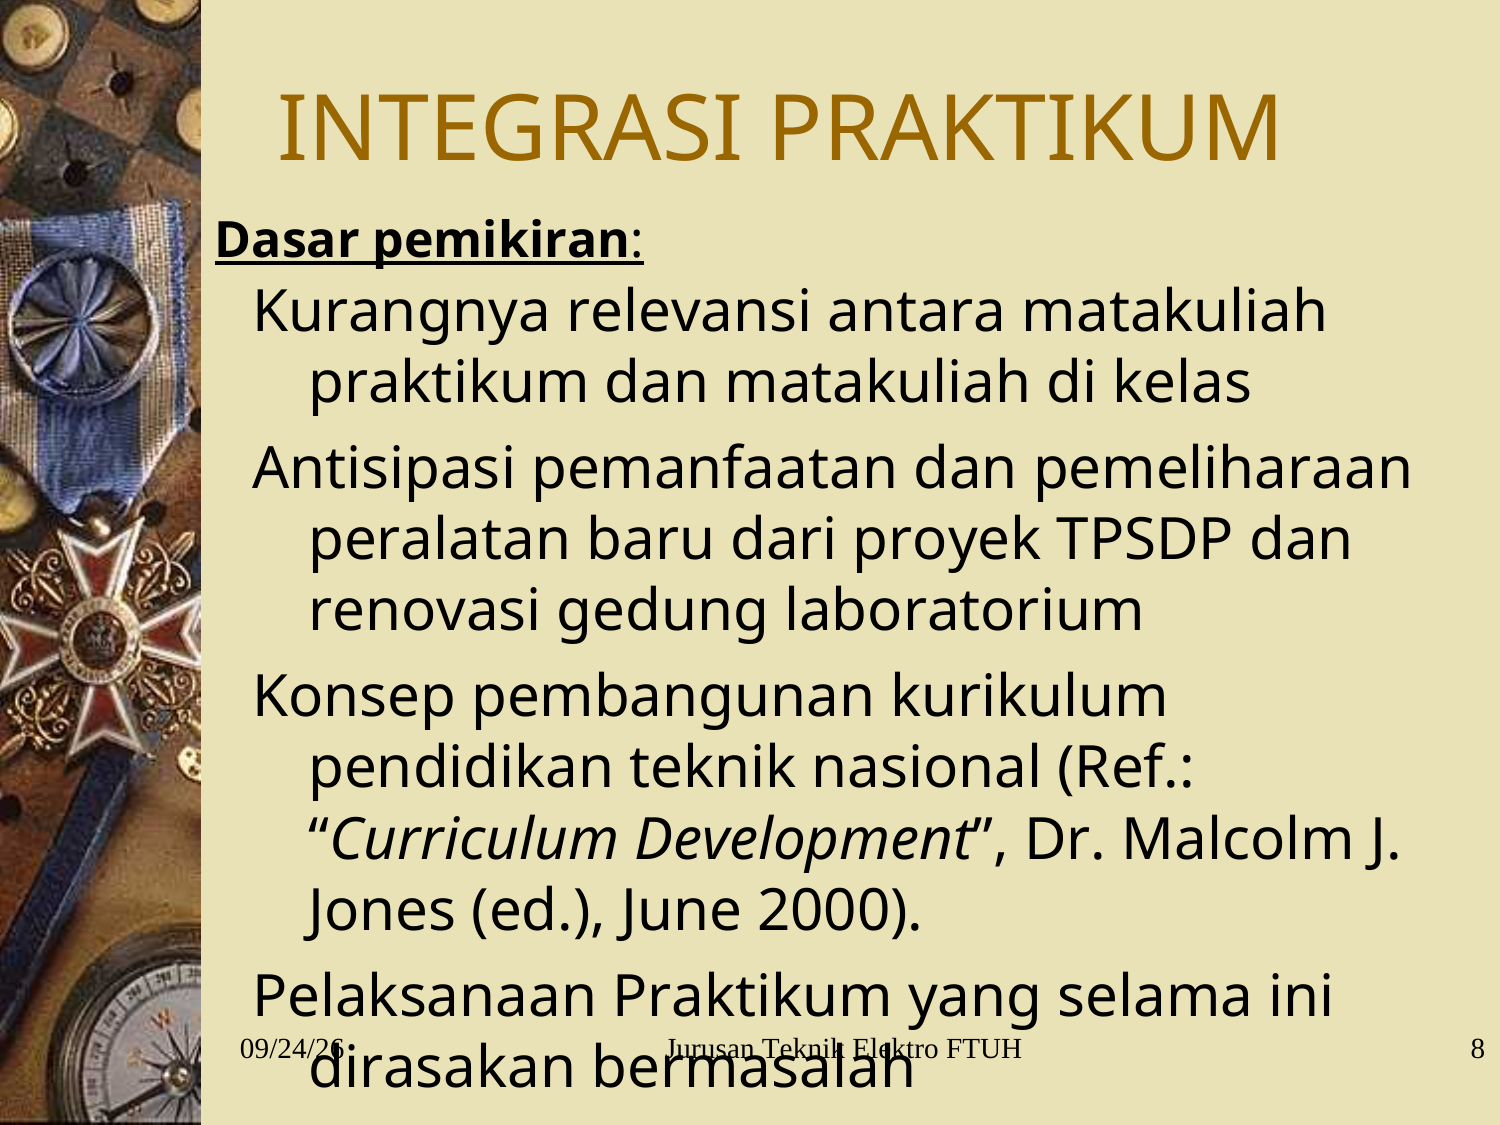

# INTEGRASI PRAKTIKUM
Kurangnya relevansi antara matakuliah praktikum dan matakuliah di kelas
Antisipasi pemanfaatan dan pemeliharaan peralatan baru dari proyek TPSDP dan renovasi gedung laboratorium
Konsep pembangunan kurikulum pendidikan teknik nasional (Ref.: “Curriculum Development”, Dr. Malcolm J. Jones (ed.), June 2000).
Pelaksanaan Praktikum yang selama ini dirasakan bermasalah
Dasar pemikiran:
Jurusan Teknik Elektro FTUH
8